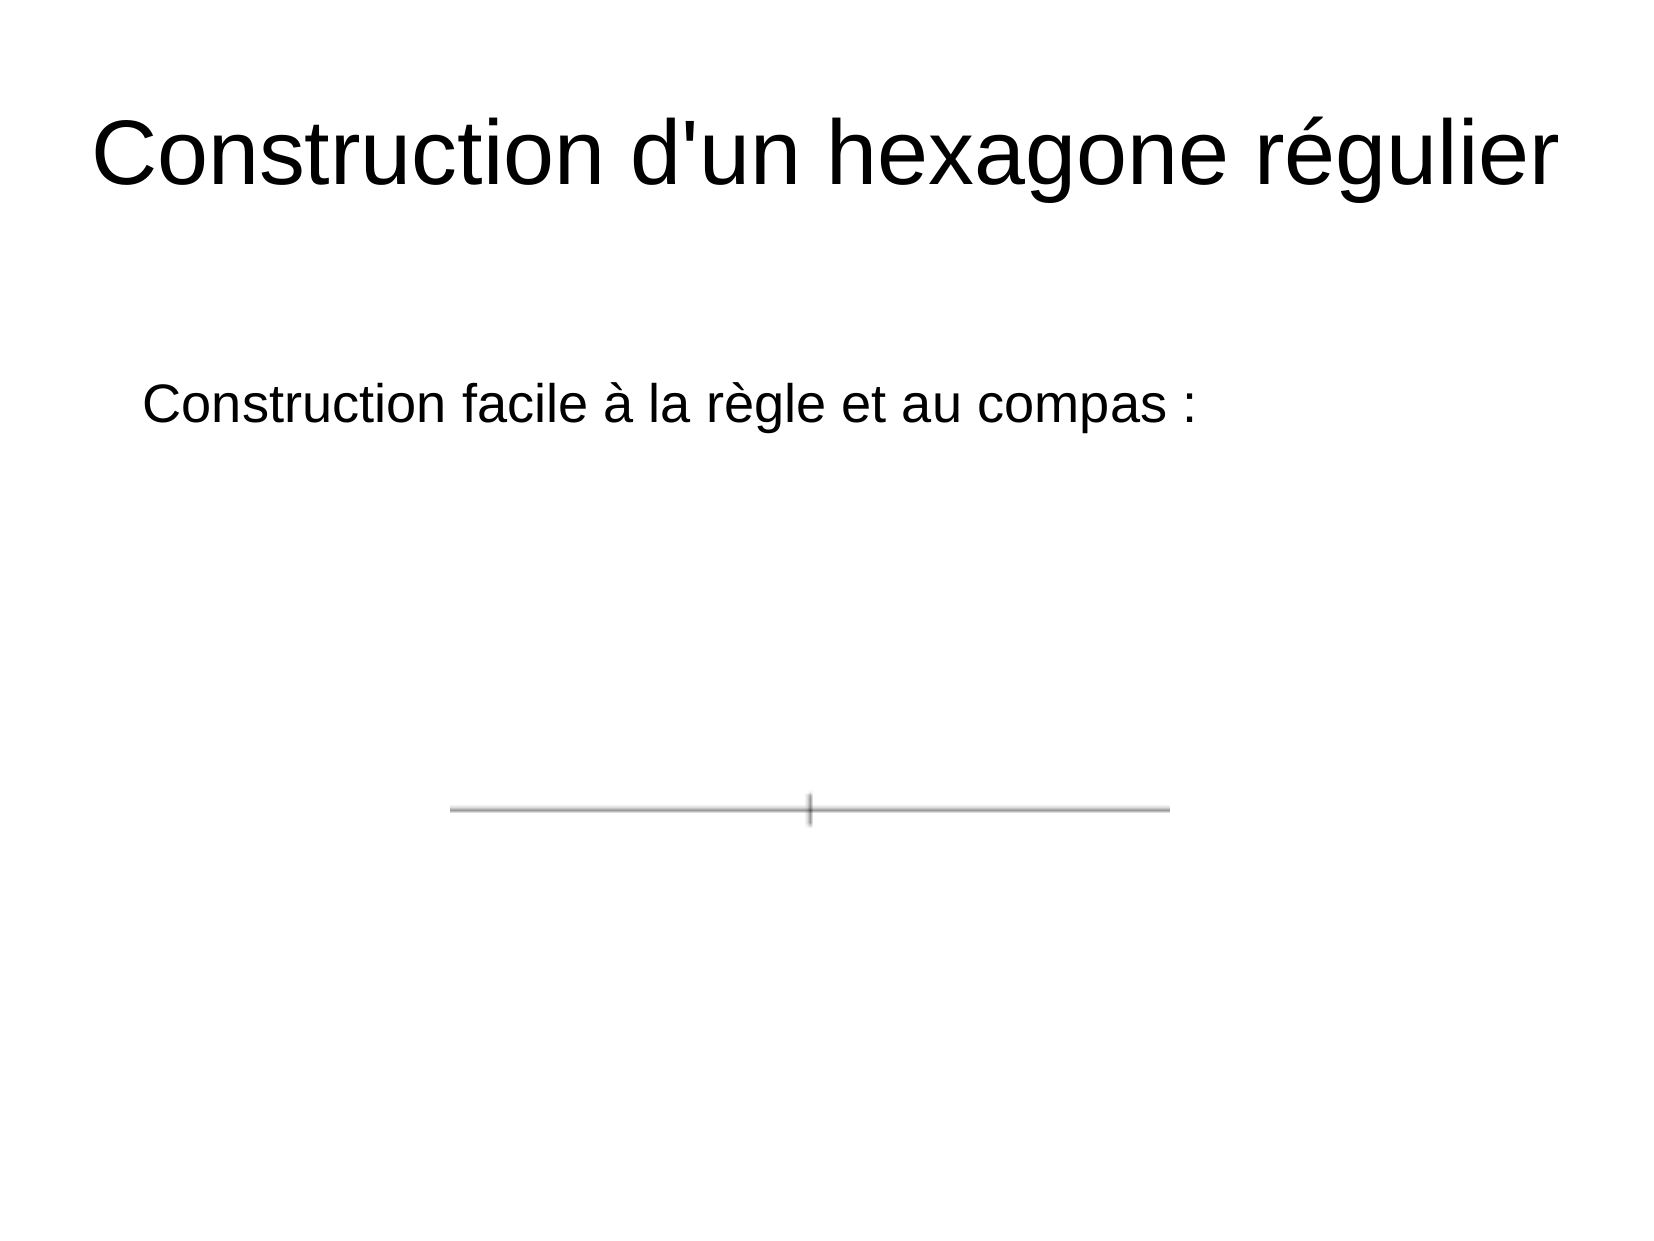

# Construction d'un hexagone régulier
Construction facile à la règle et au compas :